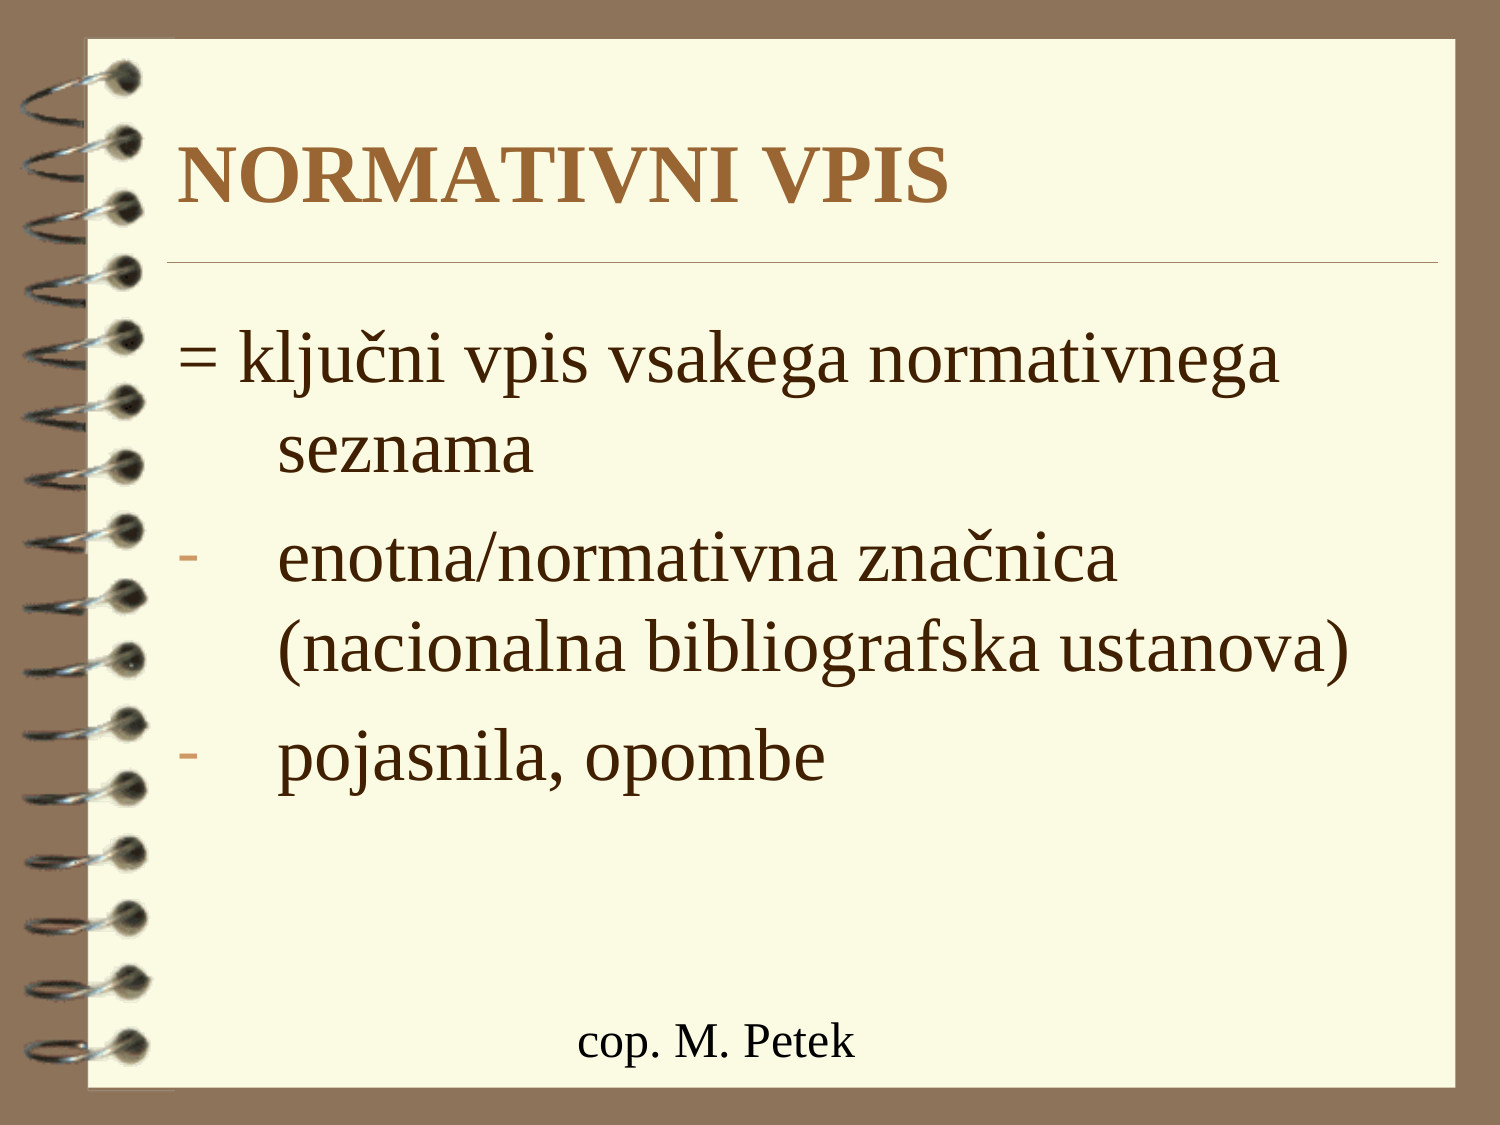

# NORMATIVNI VPIS
= ključni vpis vsakega normativnega seznama
enotna/normativna značnica (nacionalna bibliografska ustanova)
pojasnila, opombe
cop. M. Petek